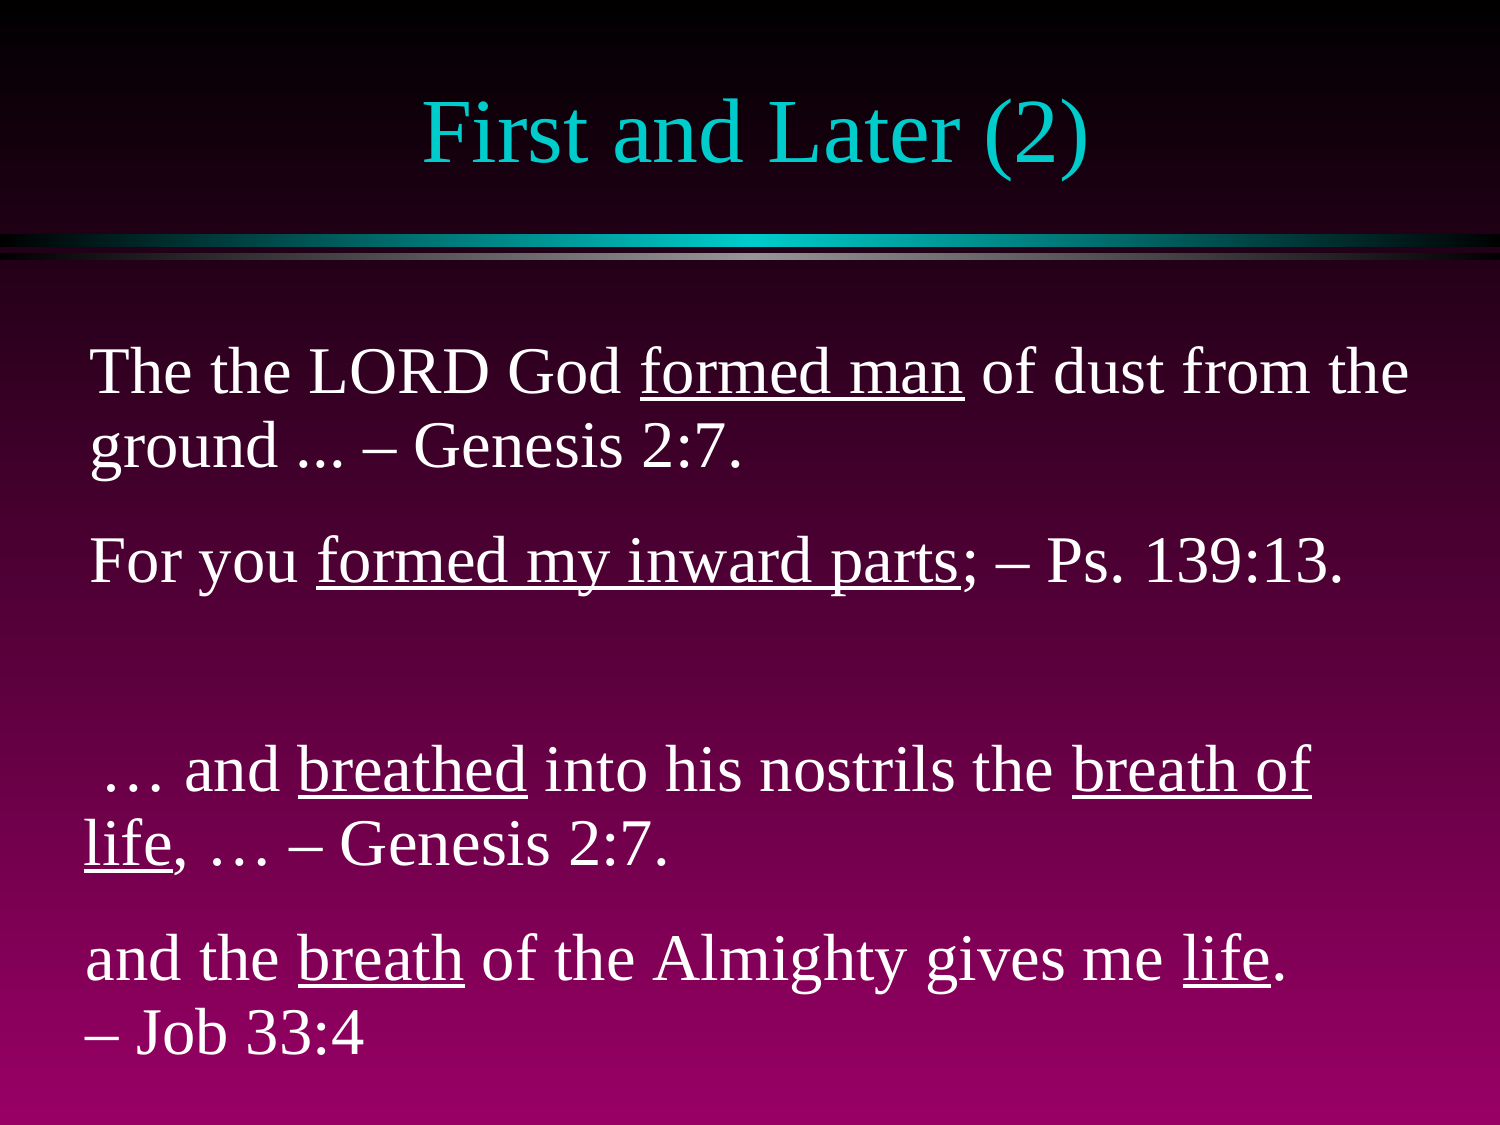

# First and Later (2)
The the LORD God formed man of dust from the ground ... – Genesis 2:7.
For you formed my inward parts; – Ps. 139:13.
 … and breathed into his nostrils the breath of life, … – Genesis 2:7.
and the breath of the Almighty gives me life.
– Job 33:4